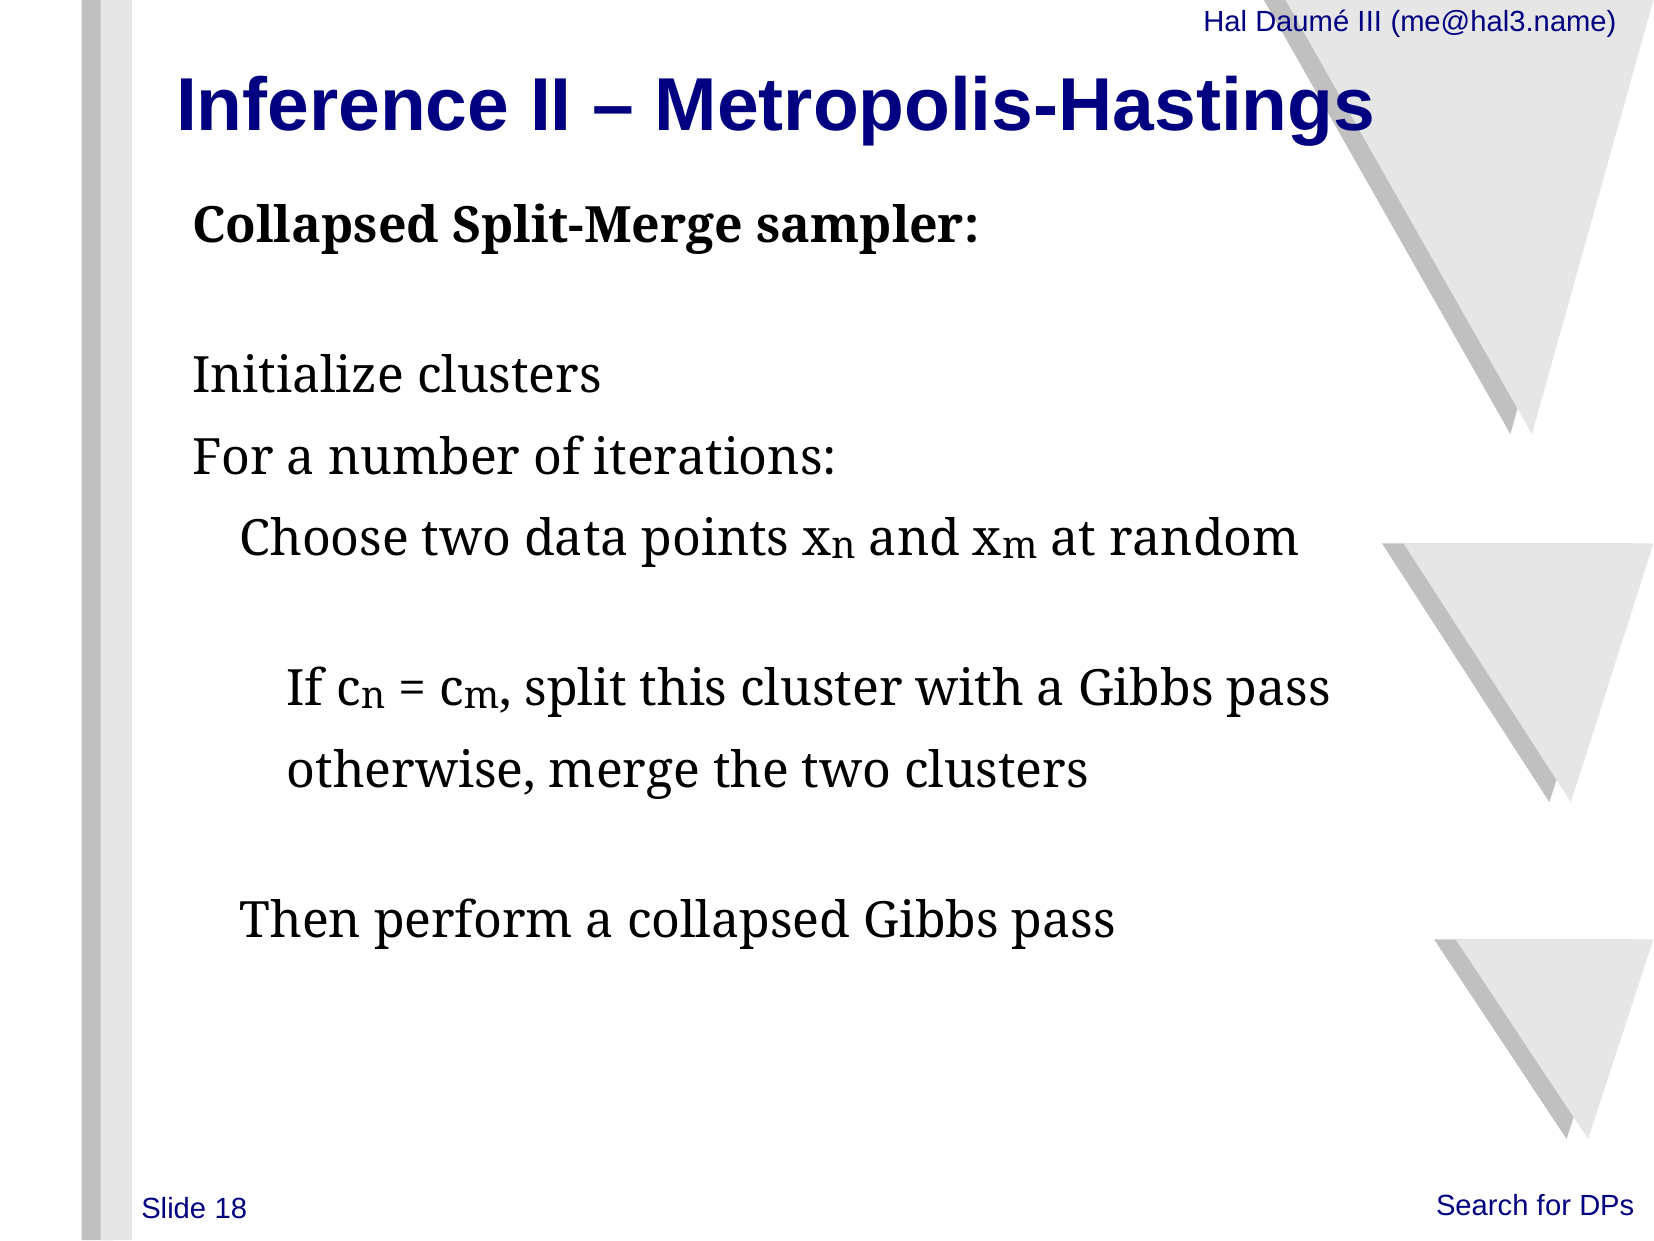

# Inference II – Metropolis-Hastings
Collapsed Split-Merge sampler:
Initialize clusters
For a number of iterations:
Choose two data points xn and xm at random
If cn = cm, split this cluster with a Gibbs pass
otherwise, merge the two clusters
Then perform a collapsed Gibbs pass